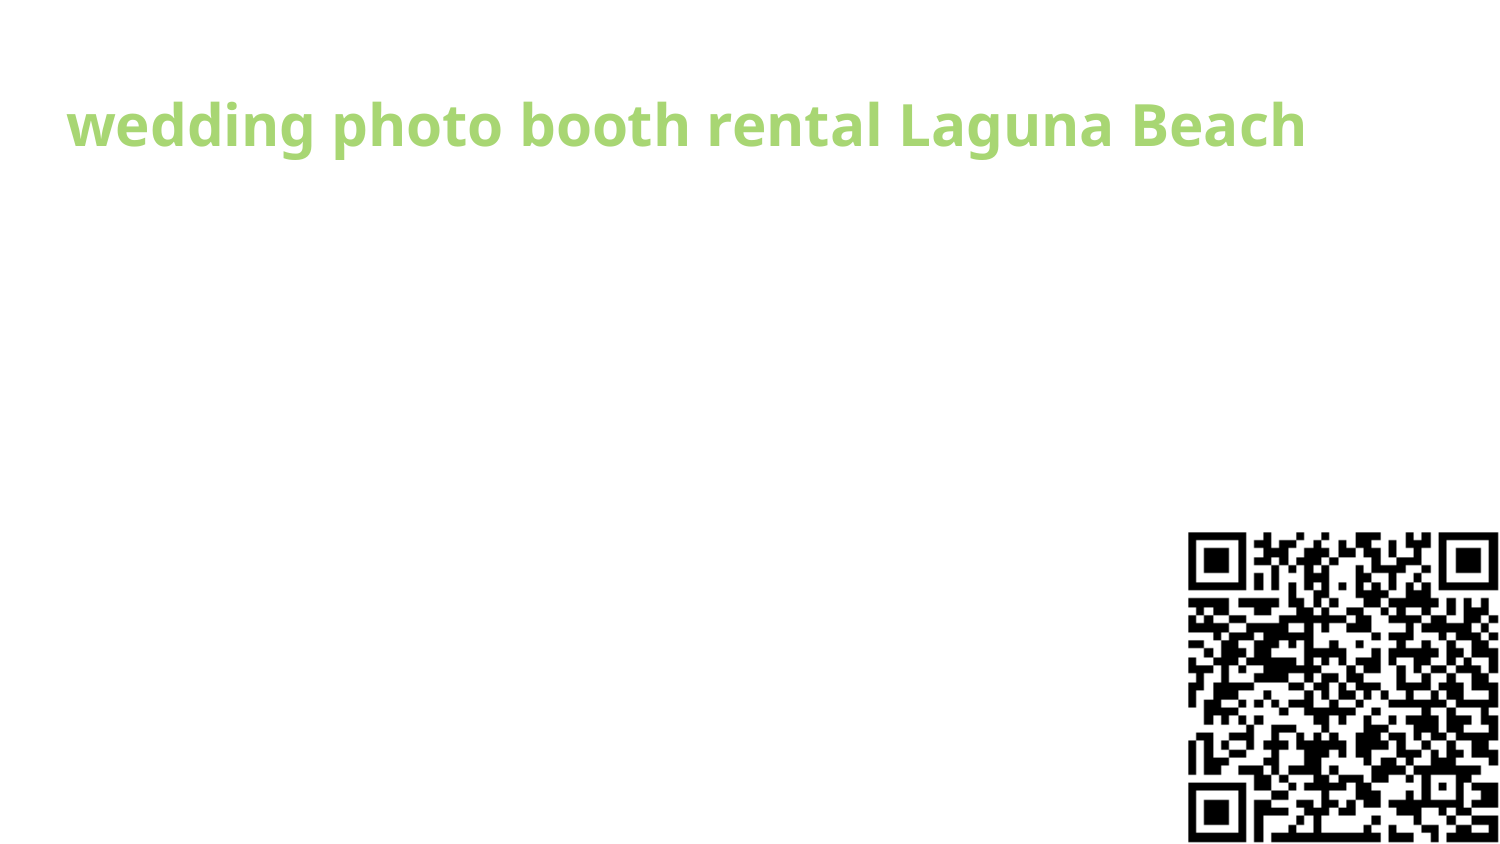

# wedding photo booth rental Laguna Beach